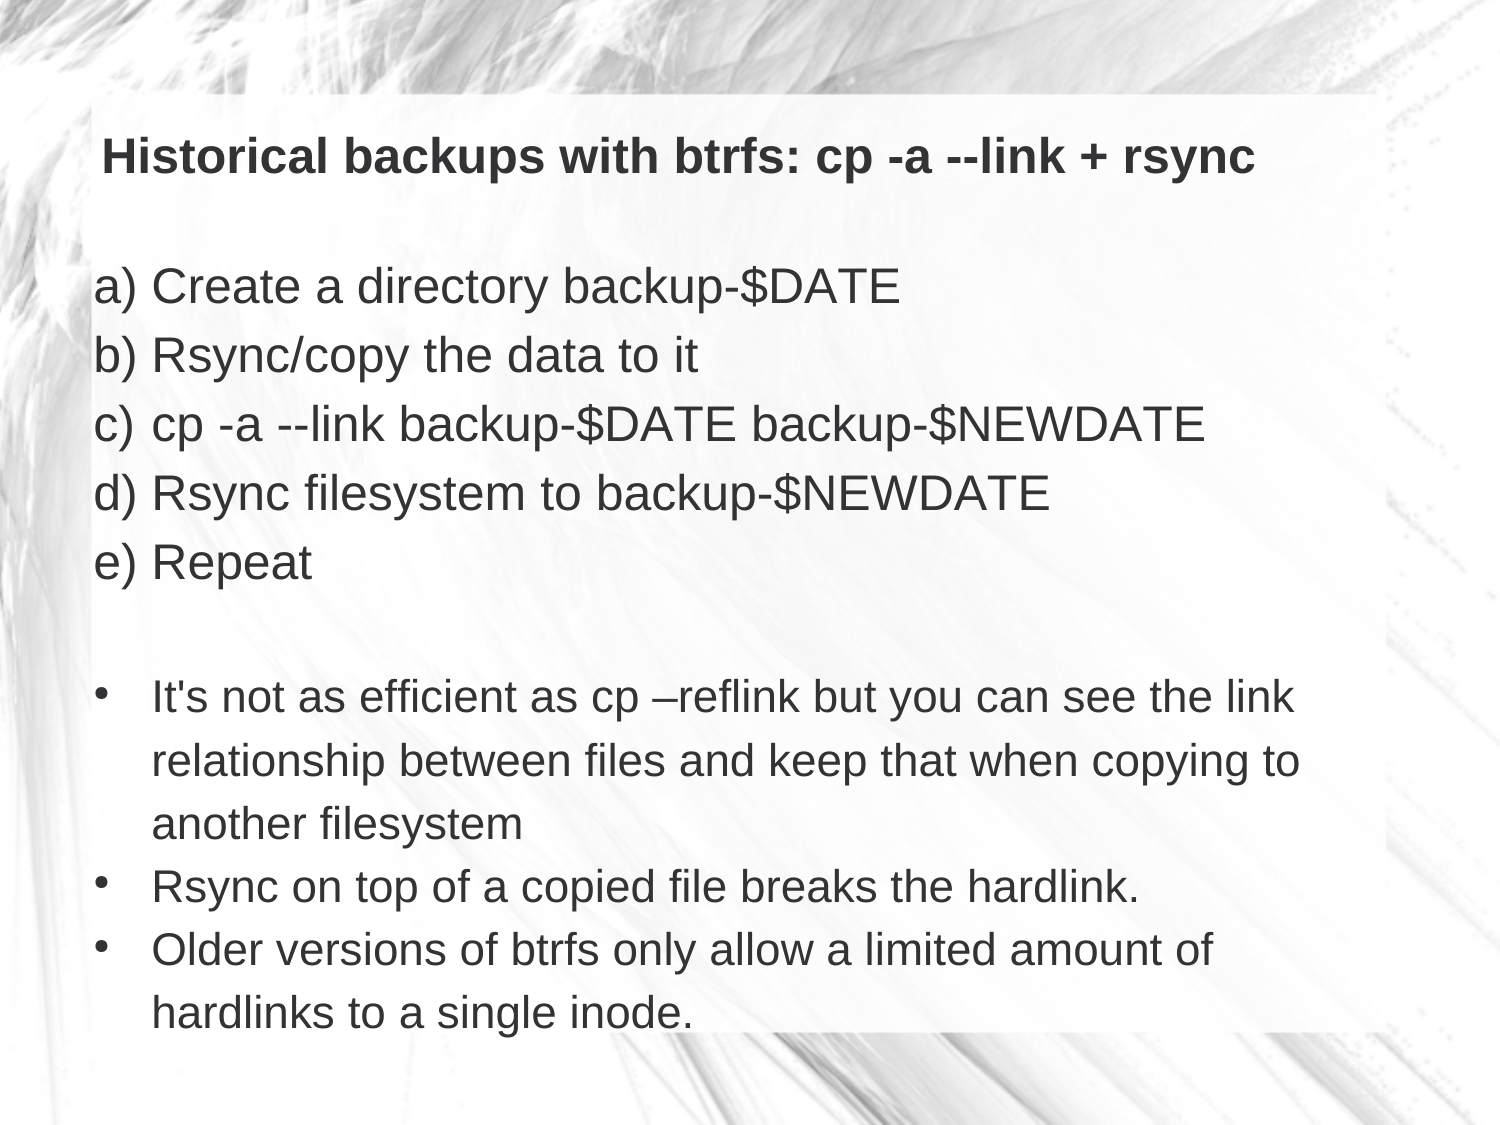

# Historical backups with btrfs: cp -a --link + rsync
Create a directory backup-$DATE
Rsync/copy the data to it
cp -a --link backup-$DATE backup-$NEWDATE
Rsync filesystem to backup-$NEWDATE
Repeat
It's not as efficient as cp –reflink but you can see the link relationship between files and keep that when copying to another filesystem
Rsync on top of a copied file breaks the hardlink.
Older versions of btrfs only allow a limited amount of hardlinks to a single inode.